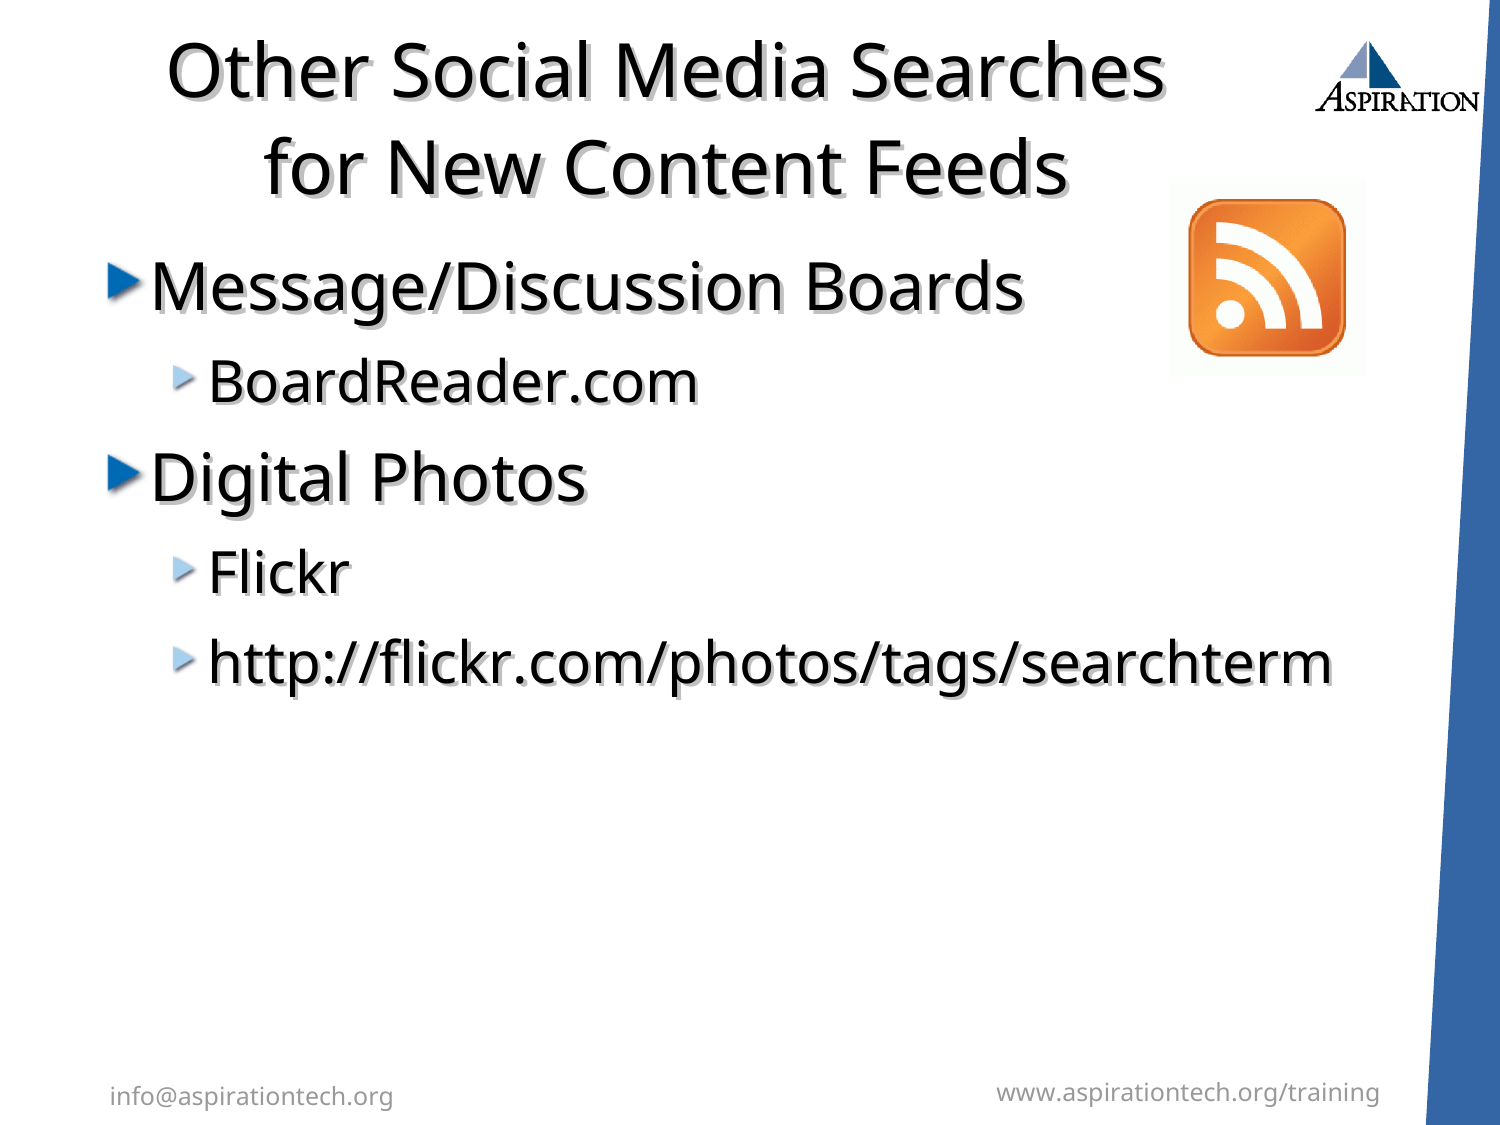

# Other Social Media Searches for New Content Feeds
Message/Discussion Boards
BoardReader.com
Digital Photos
Flickr
http://flickr.com/photos/tags/searchterm